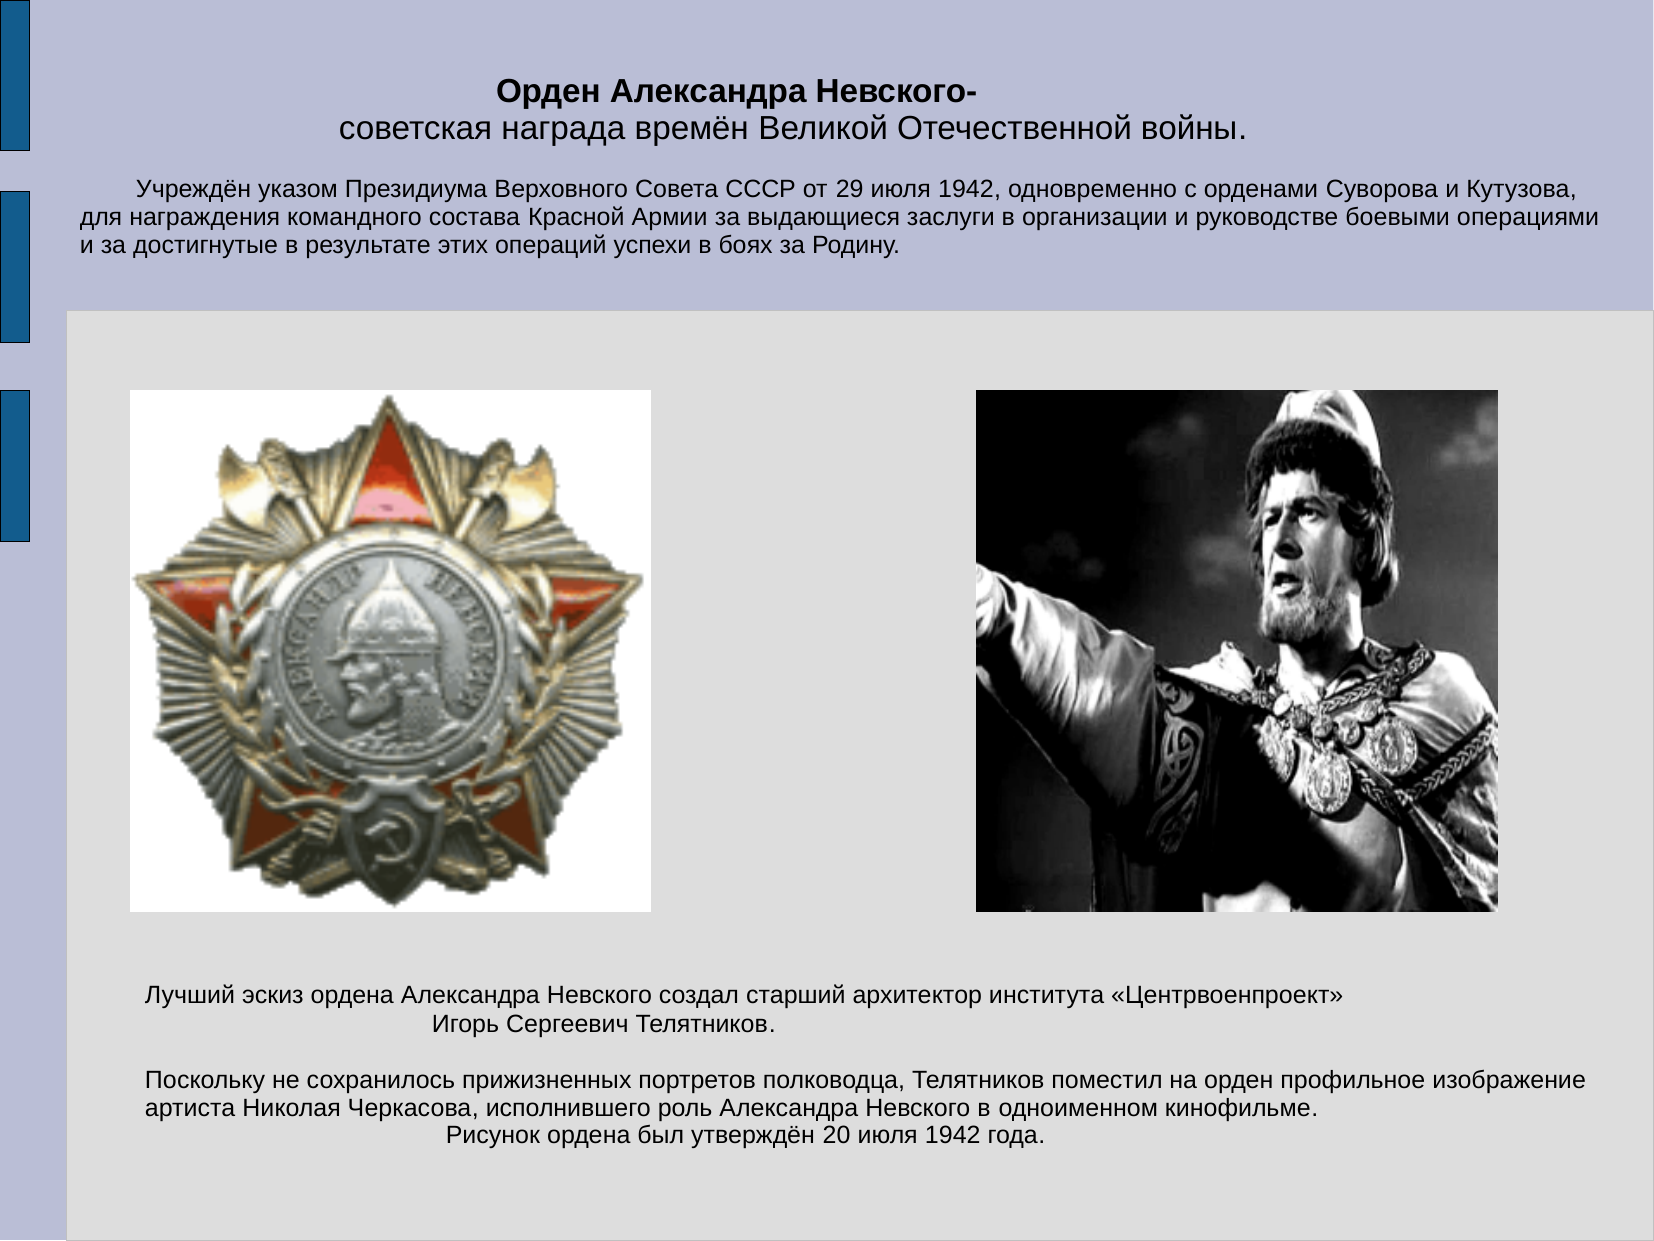

Орден Александра Невского-
 советская награда времён Великой Отечественной войны.
 Учреждён указом Президиума Верховного Совета СССР от 29 июля 1942, одновременно с орденами Суворова и Кутузова, для награждения командного состава Красной Армии за выдающиеся заслуги в организации и руководстве боевыми операциями и за достигнутые в результате этих операций успехи в боях за Родину.
Лучший эскиз ордена Александра Невского создал старший архитектор института «Центрвоенпроект» Игорь Сергеевич Телятников.
Поскольку не сохранилось прижизненных портретов полководца, Телятников поместил на орден профильное изображение артиста Николая Черкасова, исполнившего роль Александра Невского в одноименном кинофильме.
 Рисунок ордена был утверждён 20 июля 1942 года.